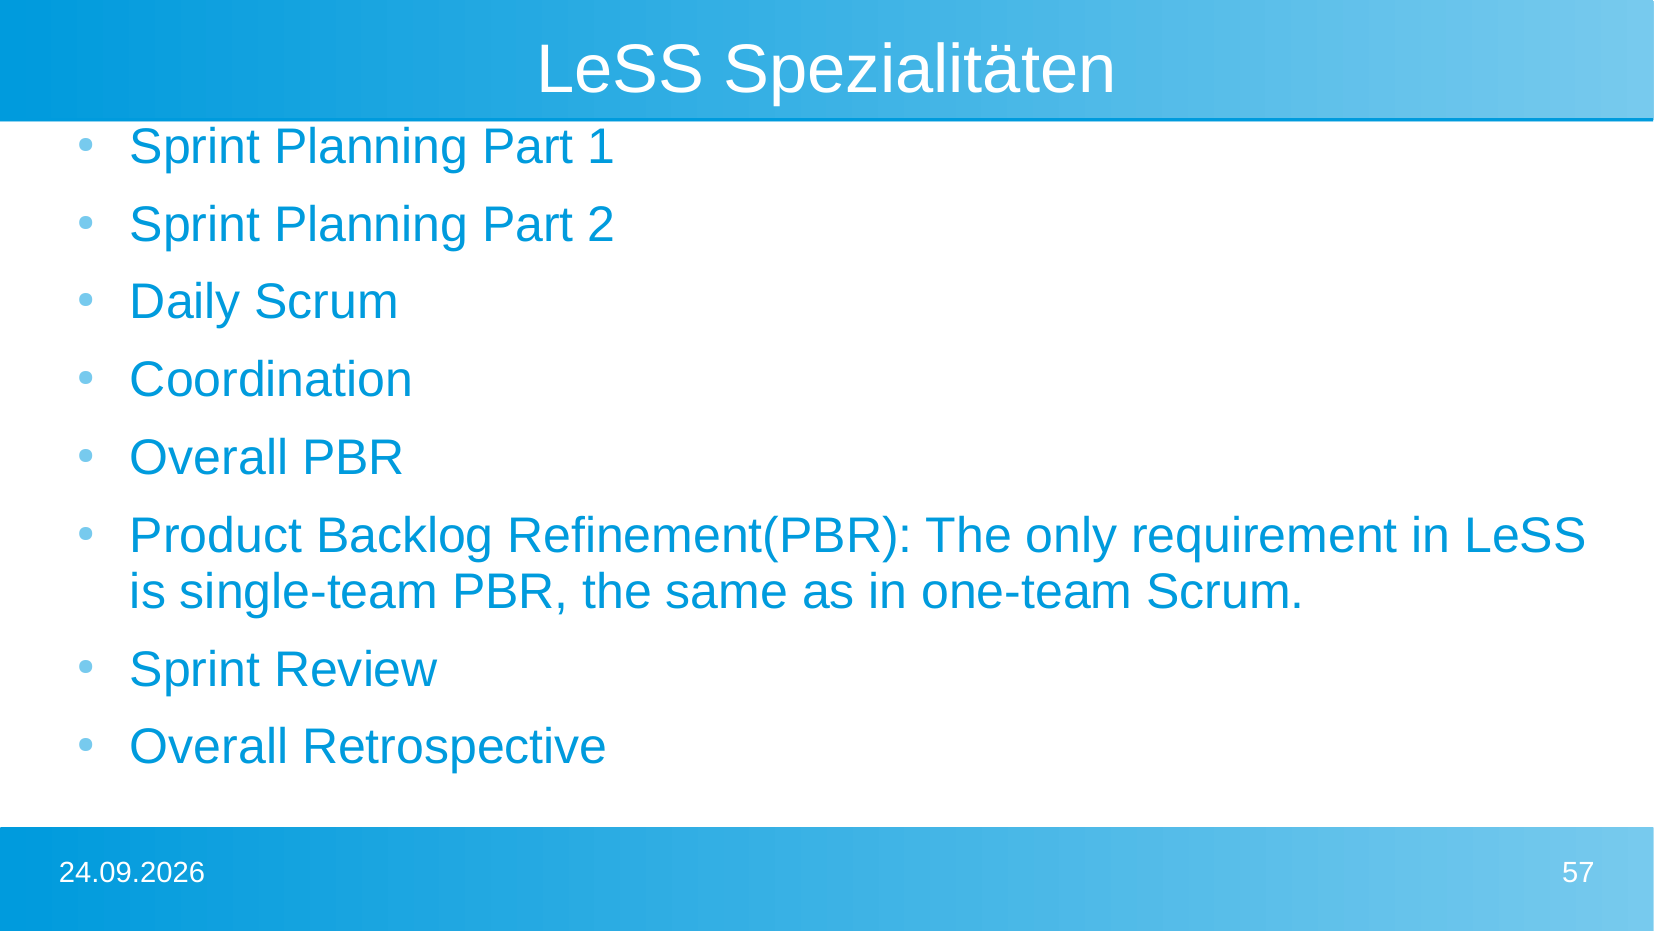

# LeSS Spezialitäten
Sprint Planning Part 1
Sprint Planning Part 2
Daily Scrum
Coordination
Overall PBR
Product Backlog Refinement(PBR): The only requirement in LeSS is single-team PBR, the same as in one-team Scrum.
Sprint Review
Overall Retrospective
57